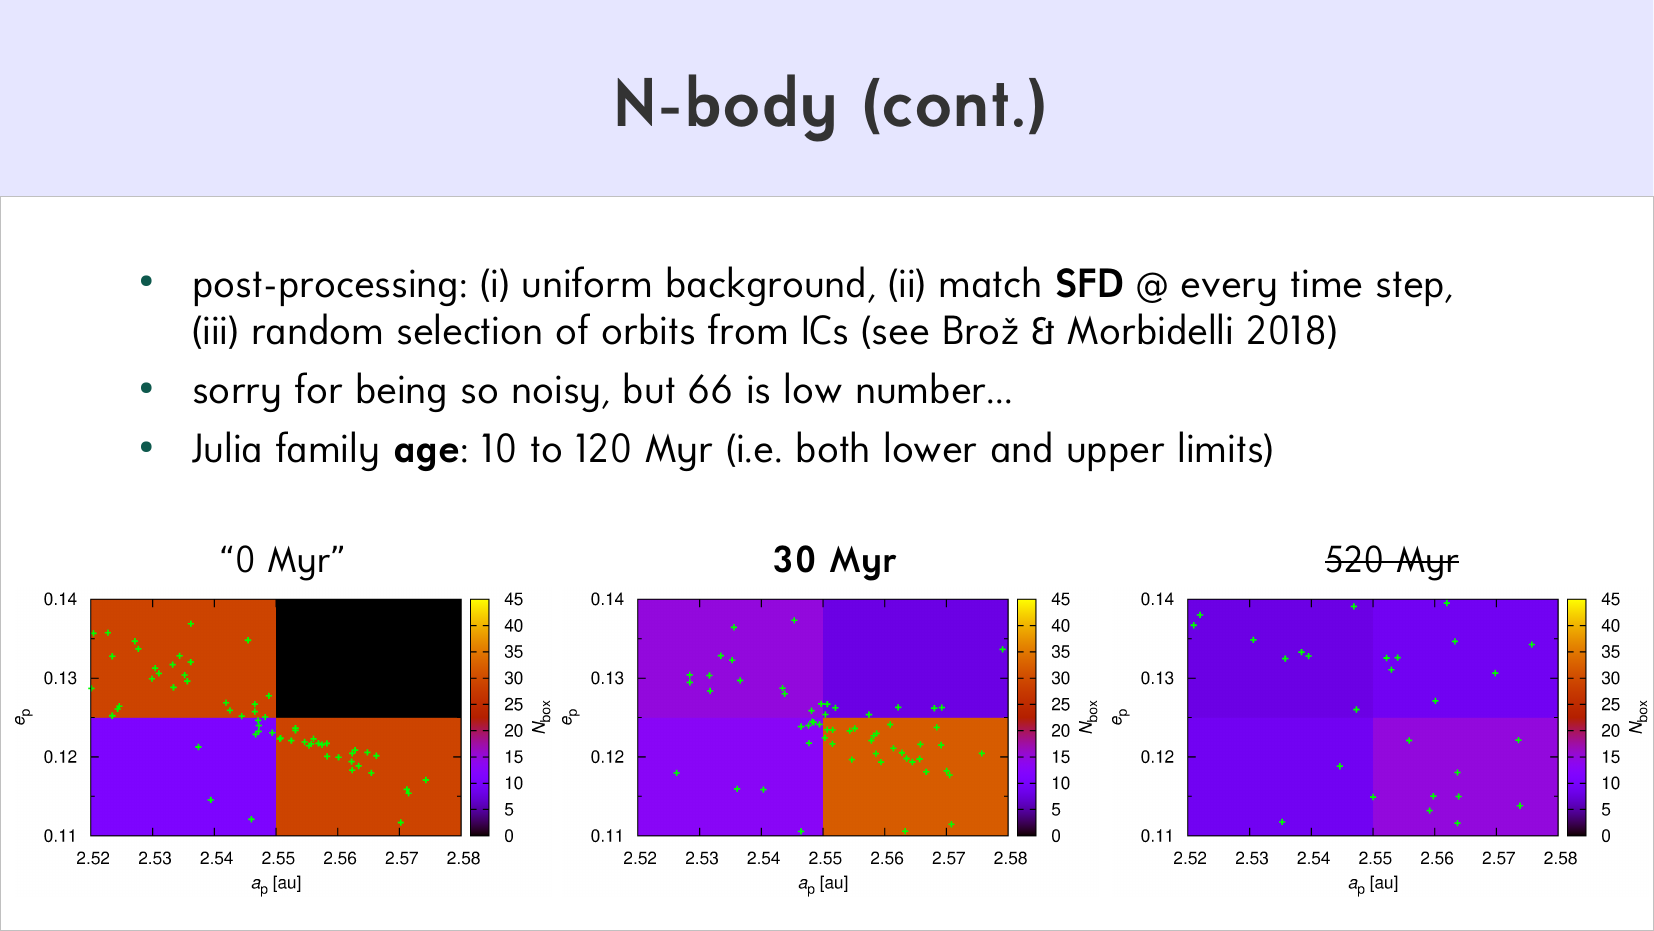

# N-body (cont.)
post-processing: (i) uniform background, (ii) match SFD @ every time step, (iii) random selection of orbits from ICs (see Brož & Morbidelli 2018)
sorry for being so noisy, but 66 is low number...
Julia family age: 10 to 120 Myr (i.e. both lower and upper limits)
“0 Myr” 30 Myr 520 Myr